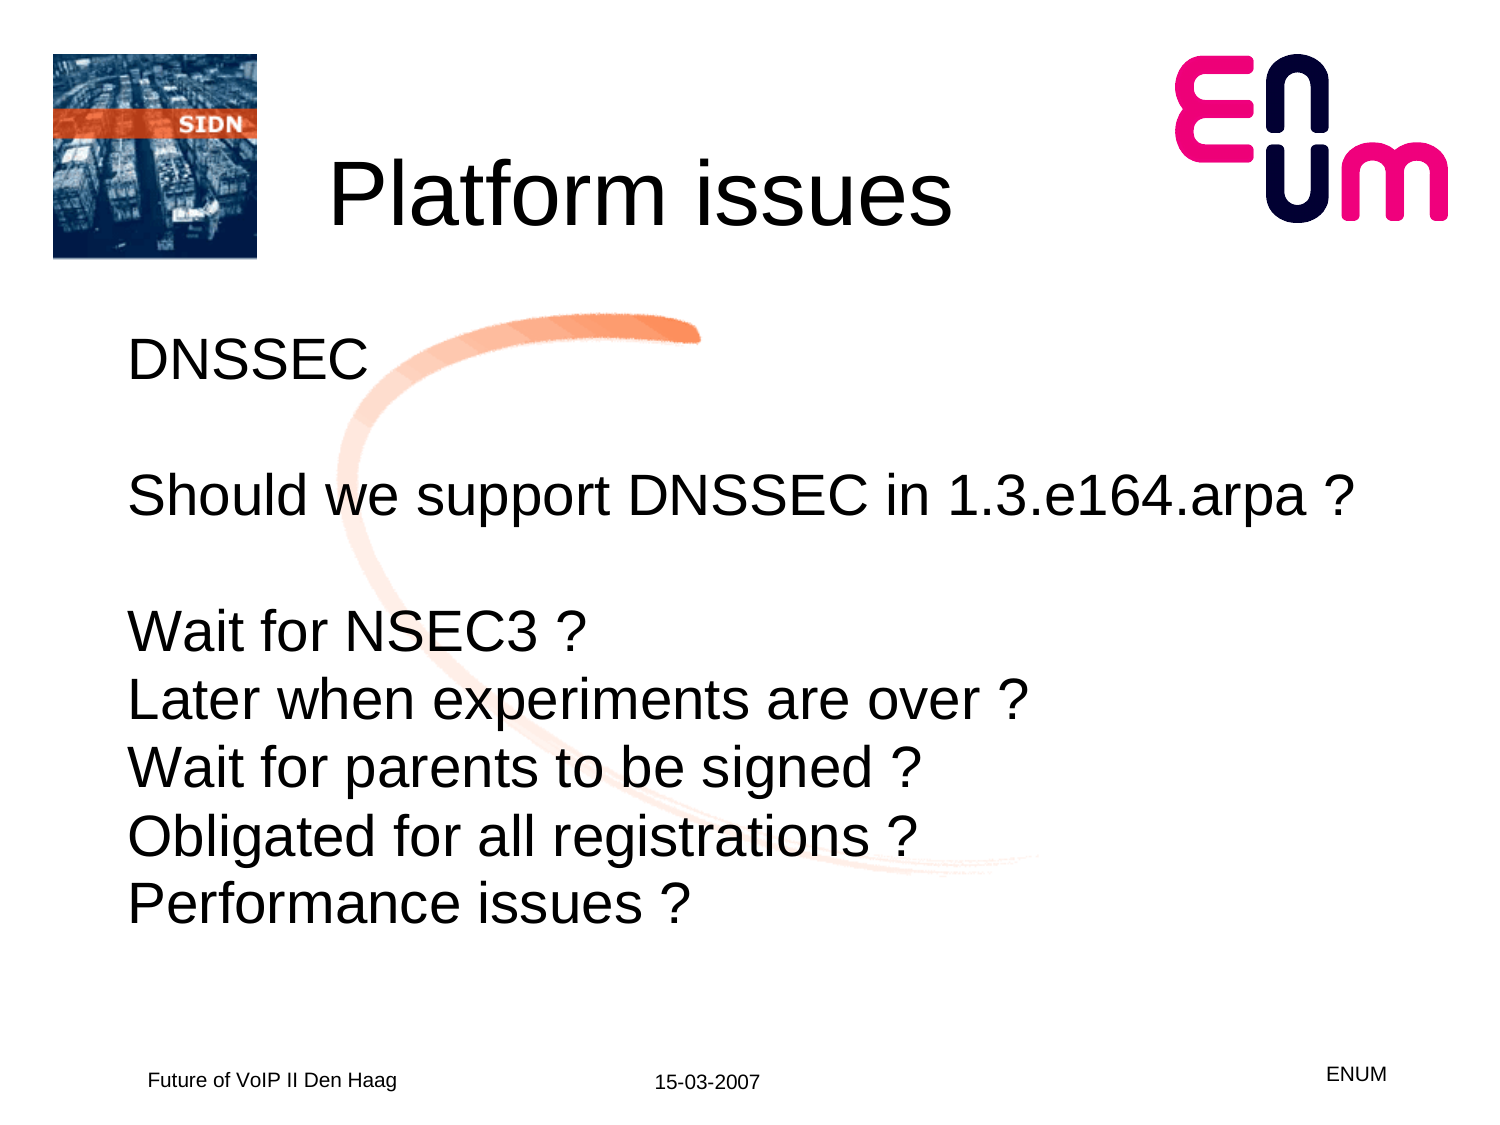

# Platform issues
DNSSEC
Should we support DNSSEC in 1.3.e164.arpa ?
Wait for NSEC3 ?
Later when experiments are over ?
Wait for parents to be signed ?
Obligated for all registrations ?
Performance issues ?